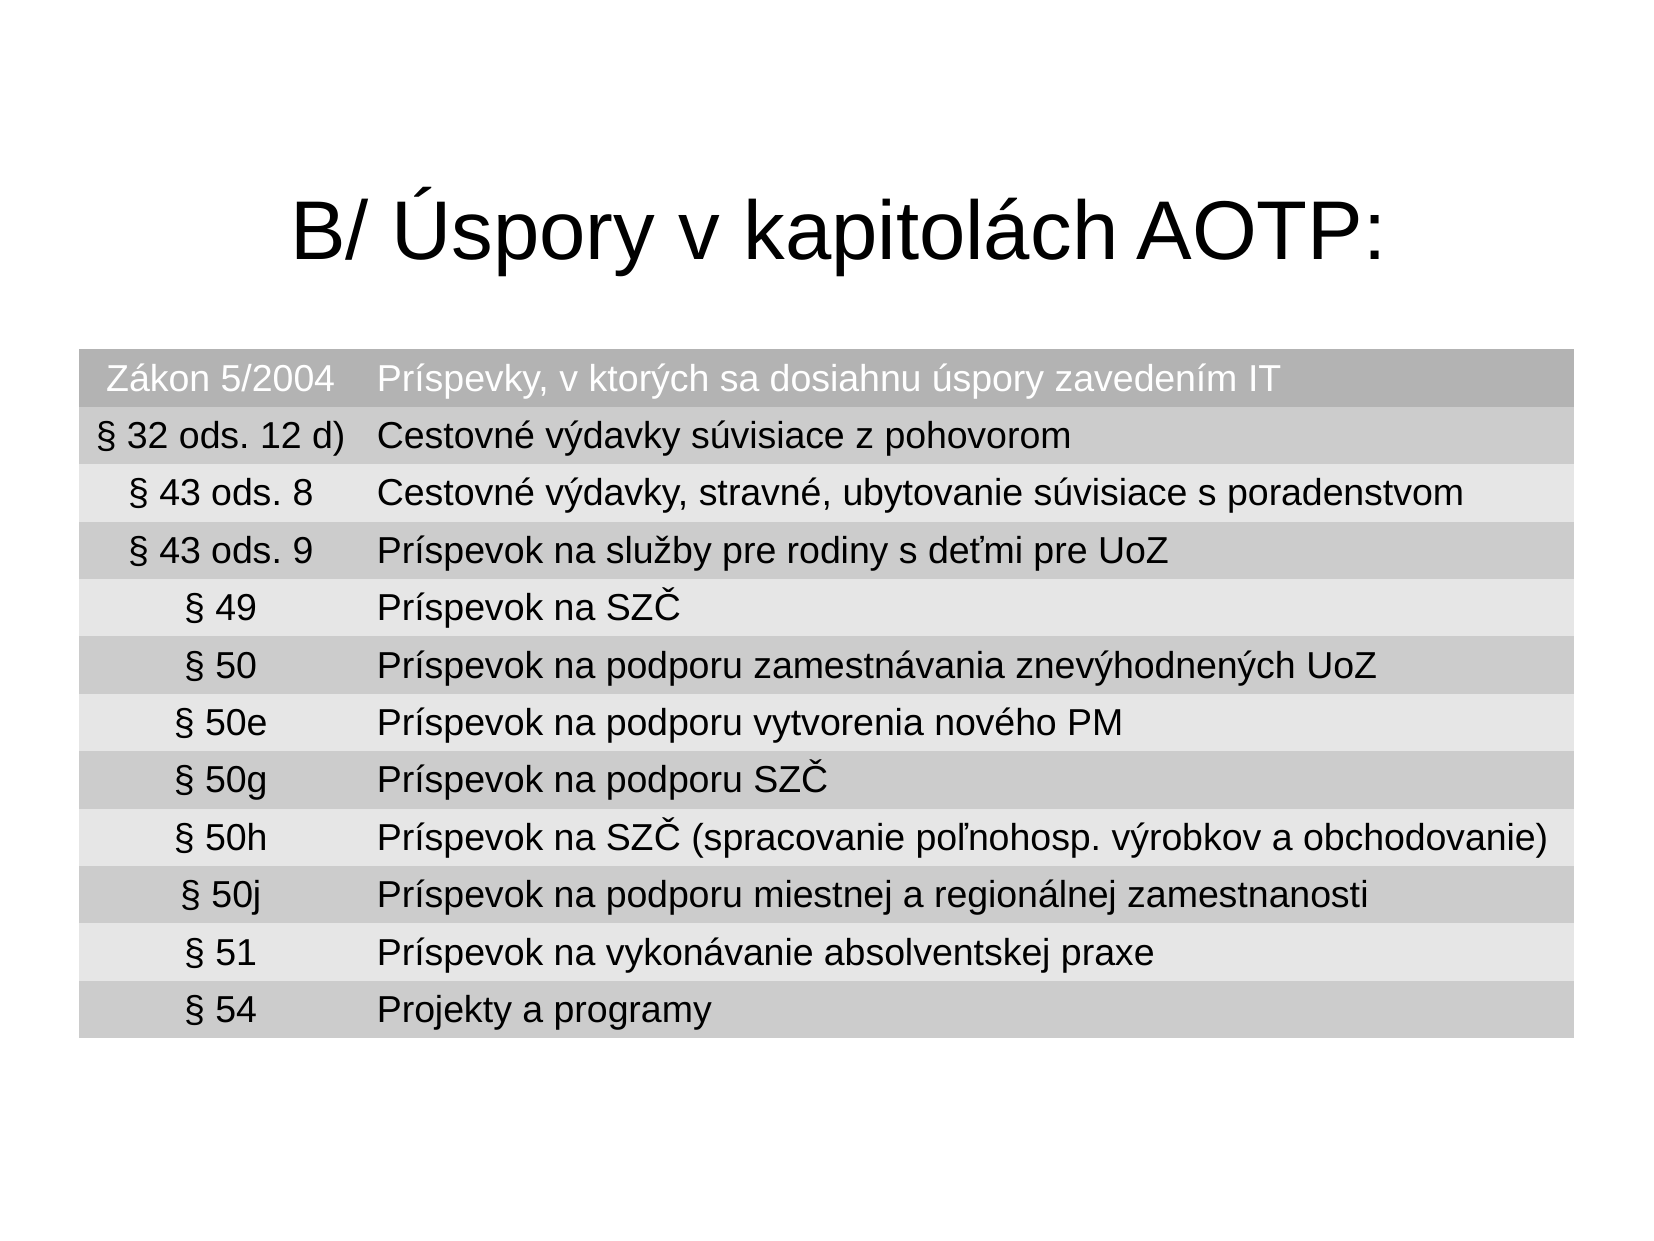

B/ Úspory v kapitolách AOTP:
| Zákon 5/2004 | Príspevky, v ktorých sa dosiahnu úspory zavedením IT |
| --- | --- |
| § 32 ods. 12 d) | Cestovné výdavky súvisiace z pohovorom |
| § 43 ods. 8 | Cestovné výdavky, stravné, ubytovanie súvisiace s poradenstvom |
| § 43 ods. 9 | Príspevok na služby pre rodiny s deťmi pre UoZ |
| § 49 | Príspevok na SZČ |
| § 50 | Príspevok na podporu zamestnávania znevýhodnených UoZ |
| § 50e | Príspevok na podporu vytvorenia nového PM |
| § 50g | Príspevok na podporu SZČ |
| § 50h | Príspevok na SZČ (spracovanie poľnohosp. výrobkov a obchodovanie) |
| § 50j | Príspevok na podporu miestnej a regionálnej zamestnanosti |
| § 51 | Príspevok na vykonávanie absolventskej praxe |
| § 54 | Projekty a programy |